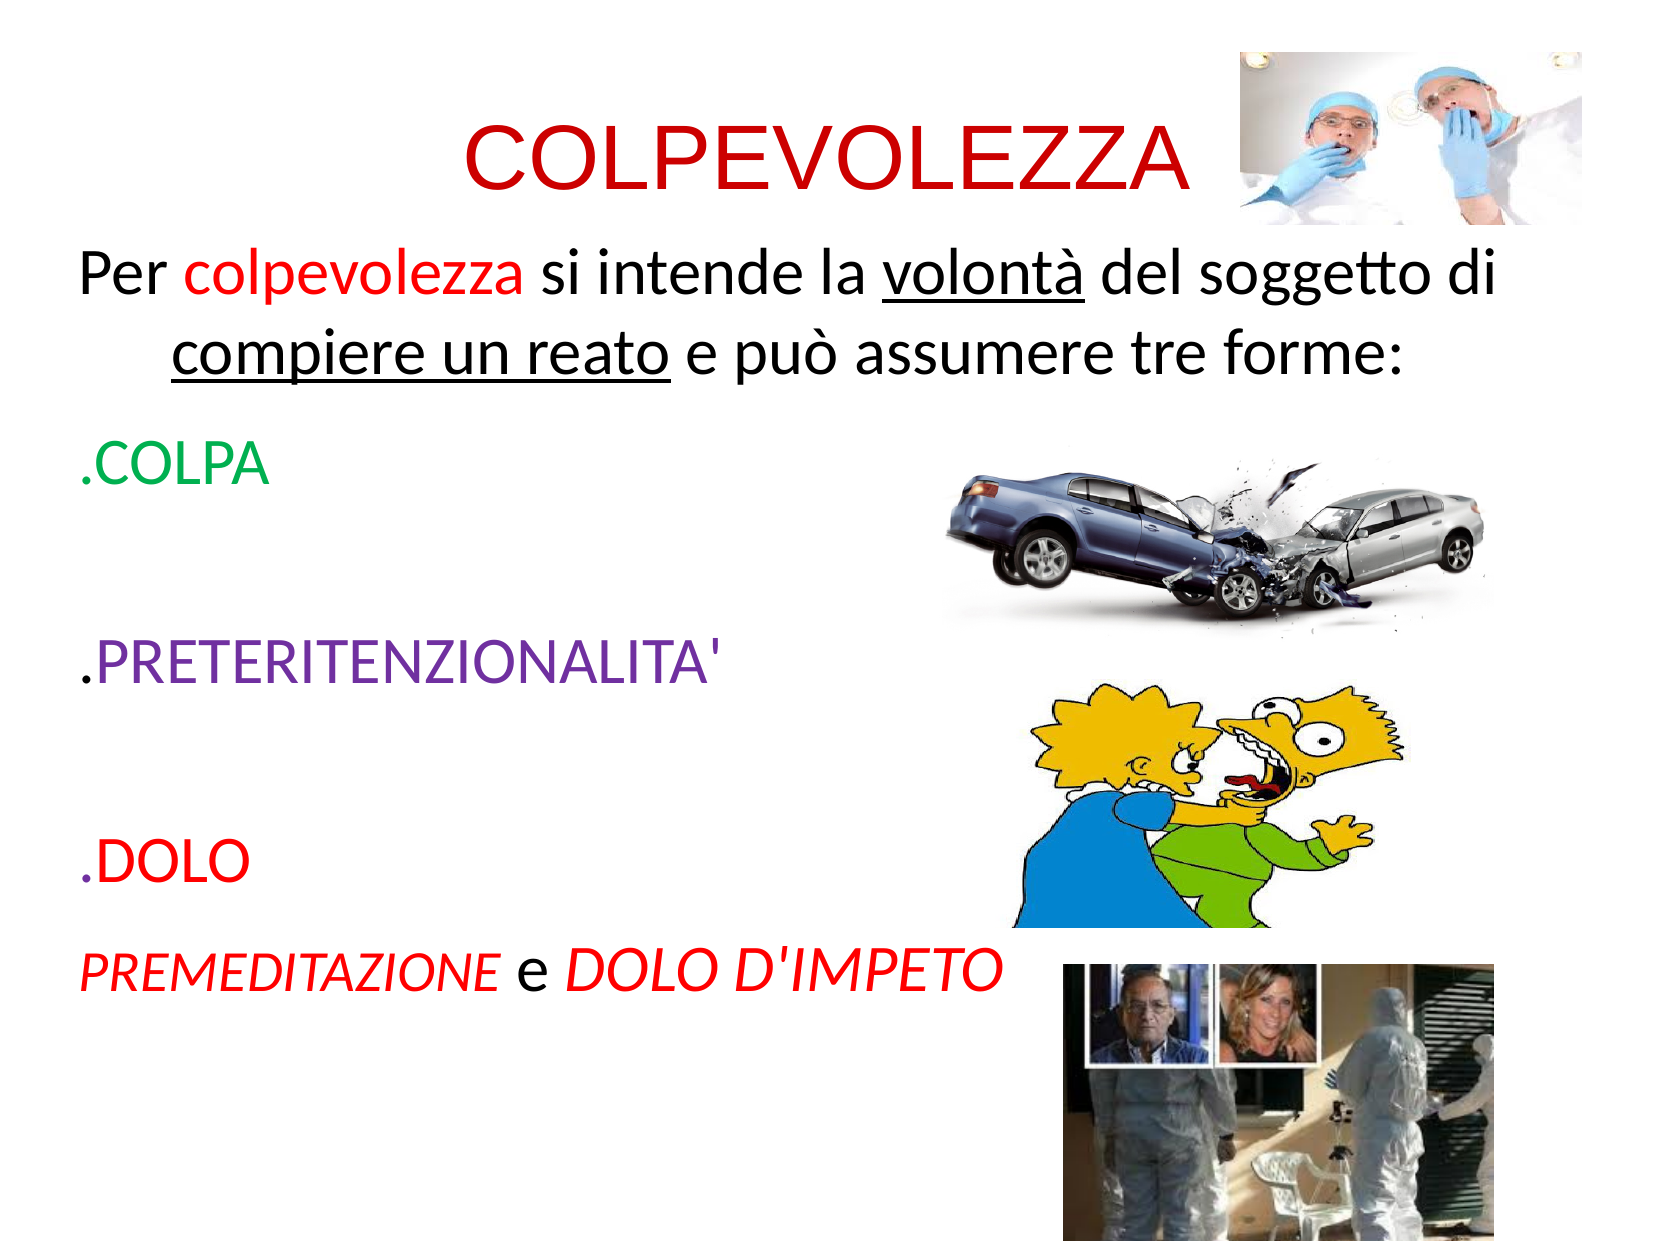

# COLPEVOLEZZA
Per colpevolezza si intende la volontà del soggetto di compiere un reato e può assumere tre forme:
.COLPA
.PRETERITENZIONALITA'
.DOLO
PREMEDITAZIONE e DOLO D'IMPETO